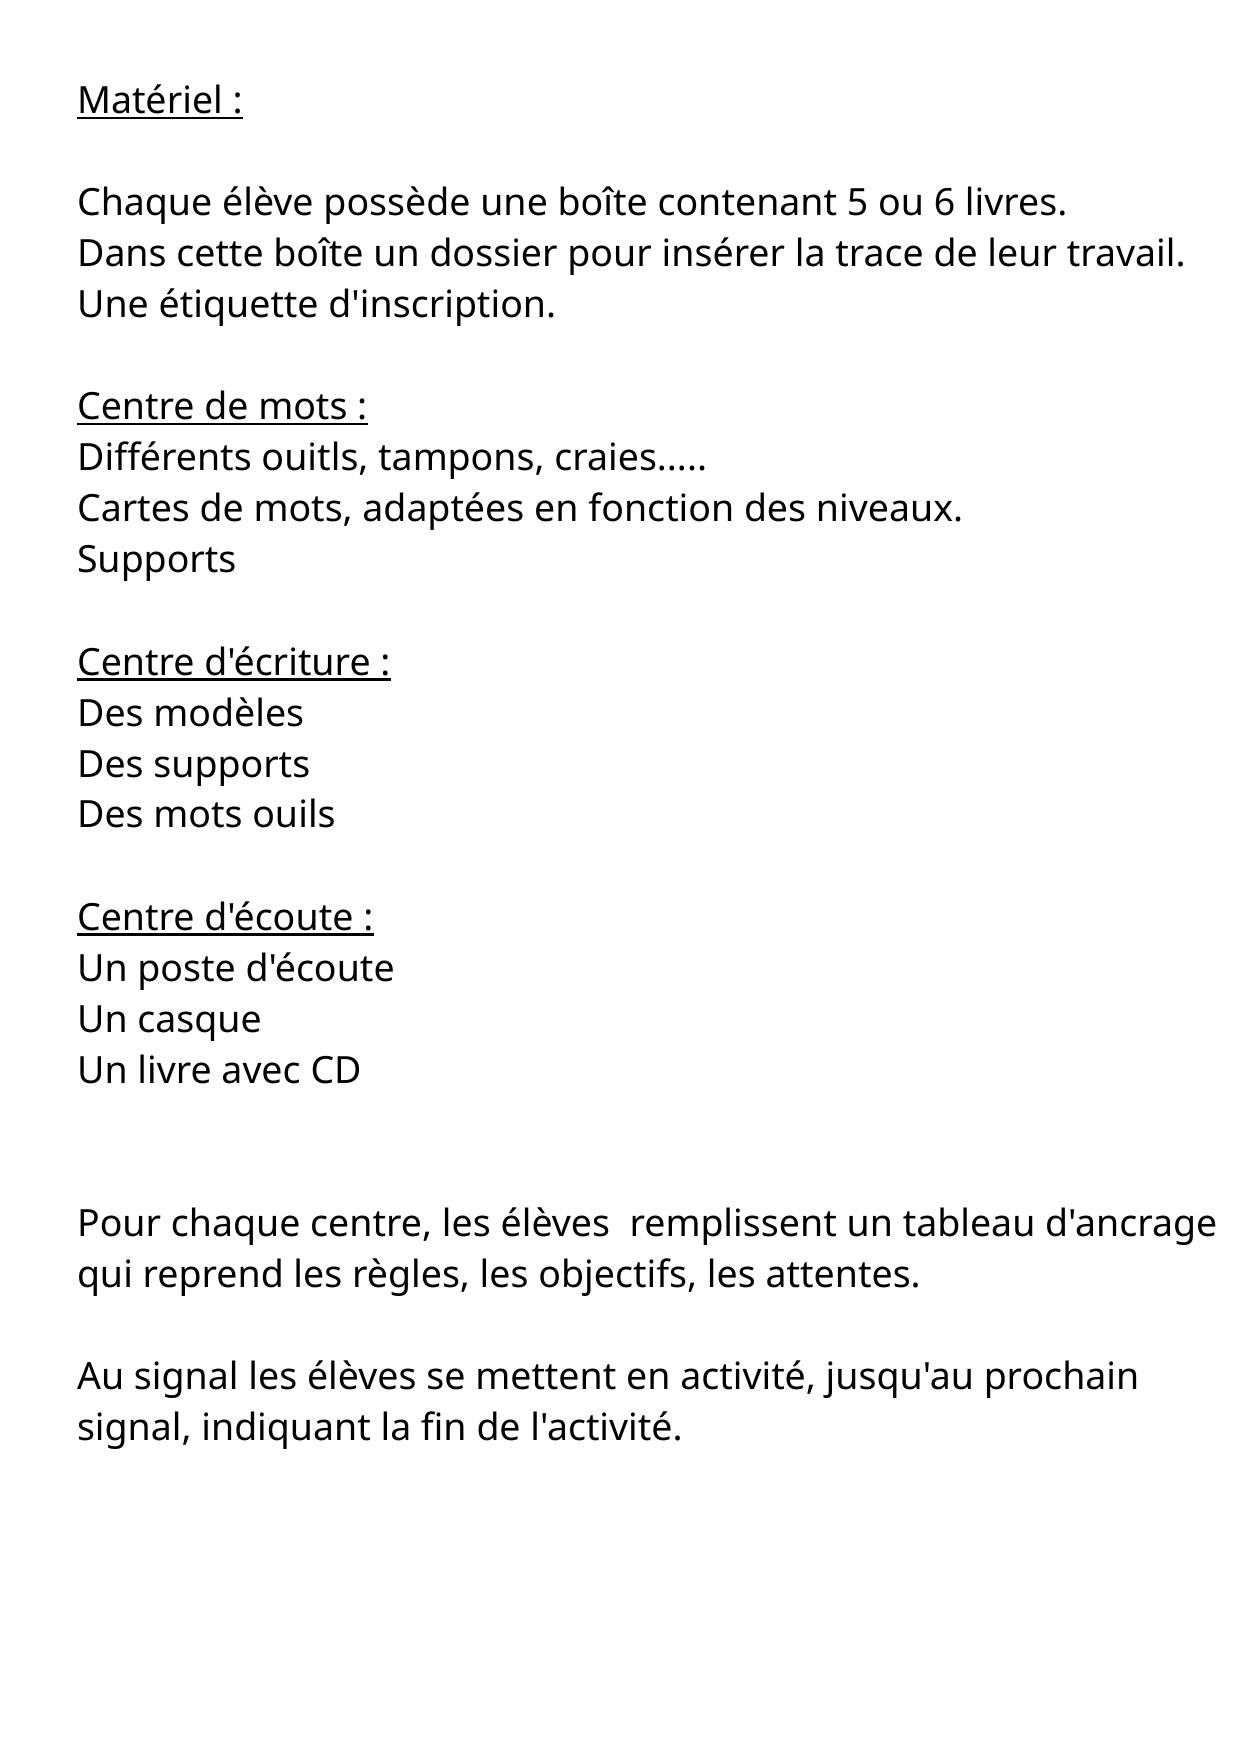

Matériel :
Chaque élève possède une boîte contenant 5 ou 6 livres.
Dans cette boîte un dossier pour insérer la trace de leur travail.
Une étiquette d'inscription.
Centre de mots :
Différents ouitls, tampons, craies.....
Cartes de mots, adaptées en fonction des niveaux.
Supports
Centre d'écriture :
Des modèles
Des supports
Des mots ouils
Centre d'écoute :
Un poste d'écoute
Un casque
Un livre avec CD
Pour chaque centre, les élèves remplissent un tableau d'ancrage
qui reprend les règles, les objectifs, les attentes.
Au signal les élèves se mettent en activité, jusqu'au prochain
signal, indiquant la fin de l'activité.